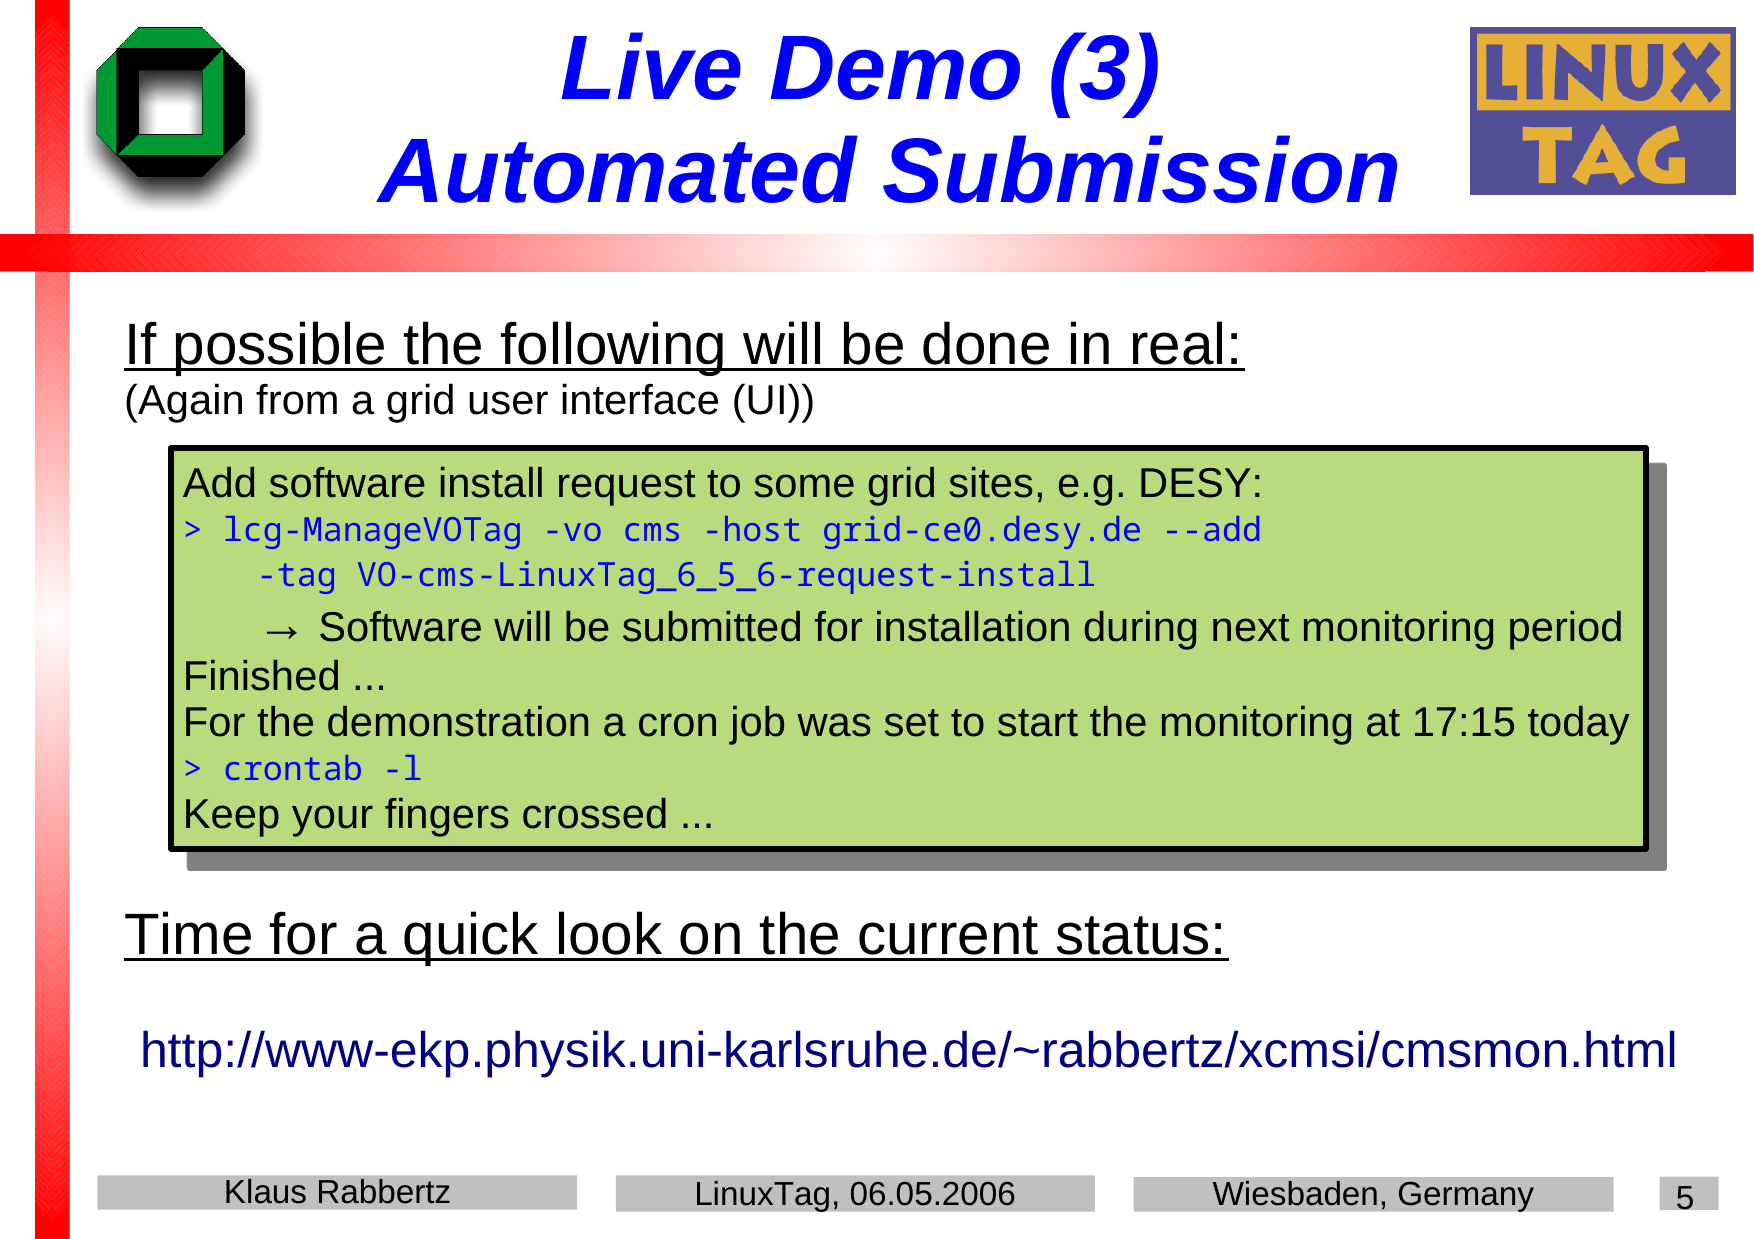

# Live Demo (3) Automated Submission
If possible the following will be done in real:
(Again from a grid user interface (UI))
Add software install request to some grid sites, e.g. DESY:
> lcg-ManageVOTag -vo cms -host grid-ce0.desy.de --add
	-tag VO-cms-LinuxTag_6_5_6-request-install
	→ Software will be submitted for installation during next monitoring period
Finished ...
For the demonstration a cron job was set to start the monitoring at 17:15 today
> crontab -l
Keep your fingers crossed ...
Time for a quick look on the current status:
http://www-ekp.physik.uni-karlsruhe.de/~rabbertz/xcmsi/cmsmon.html